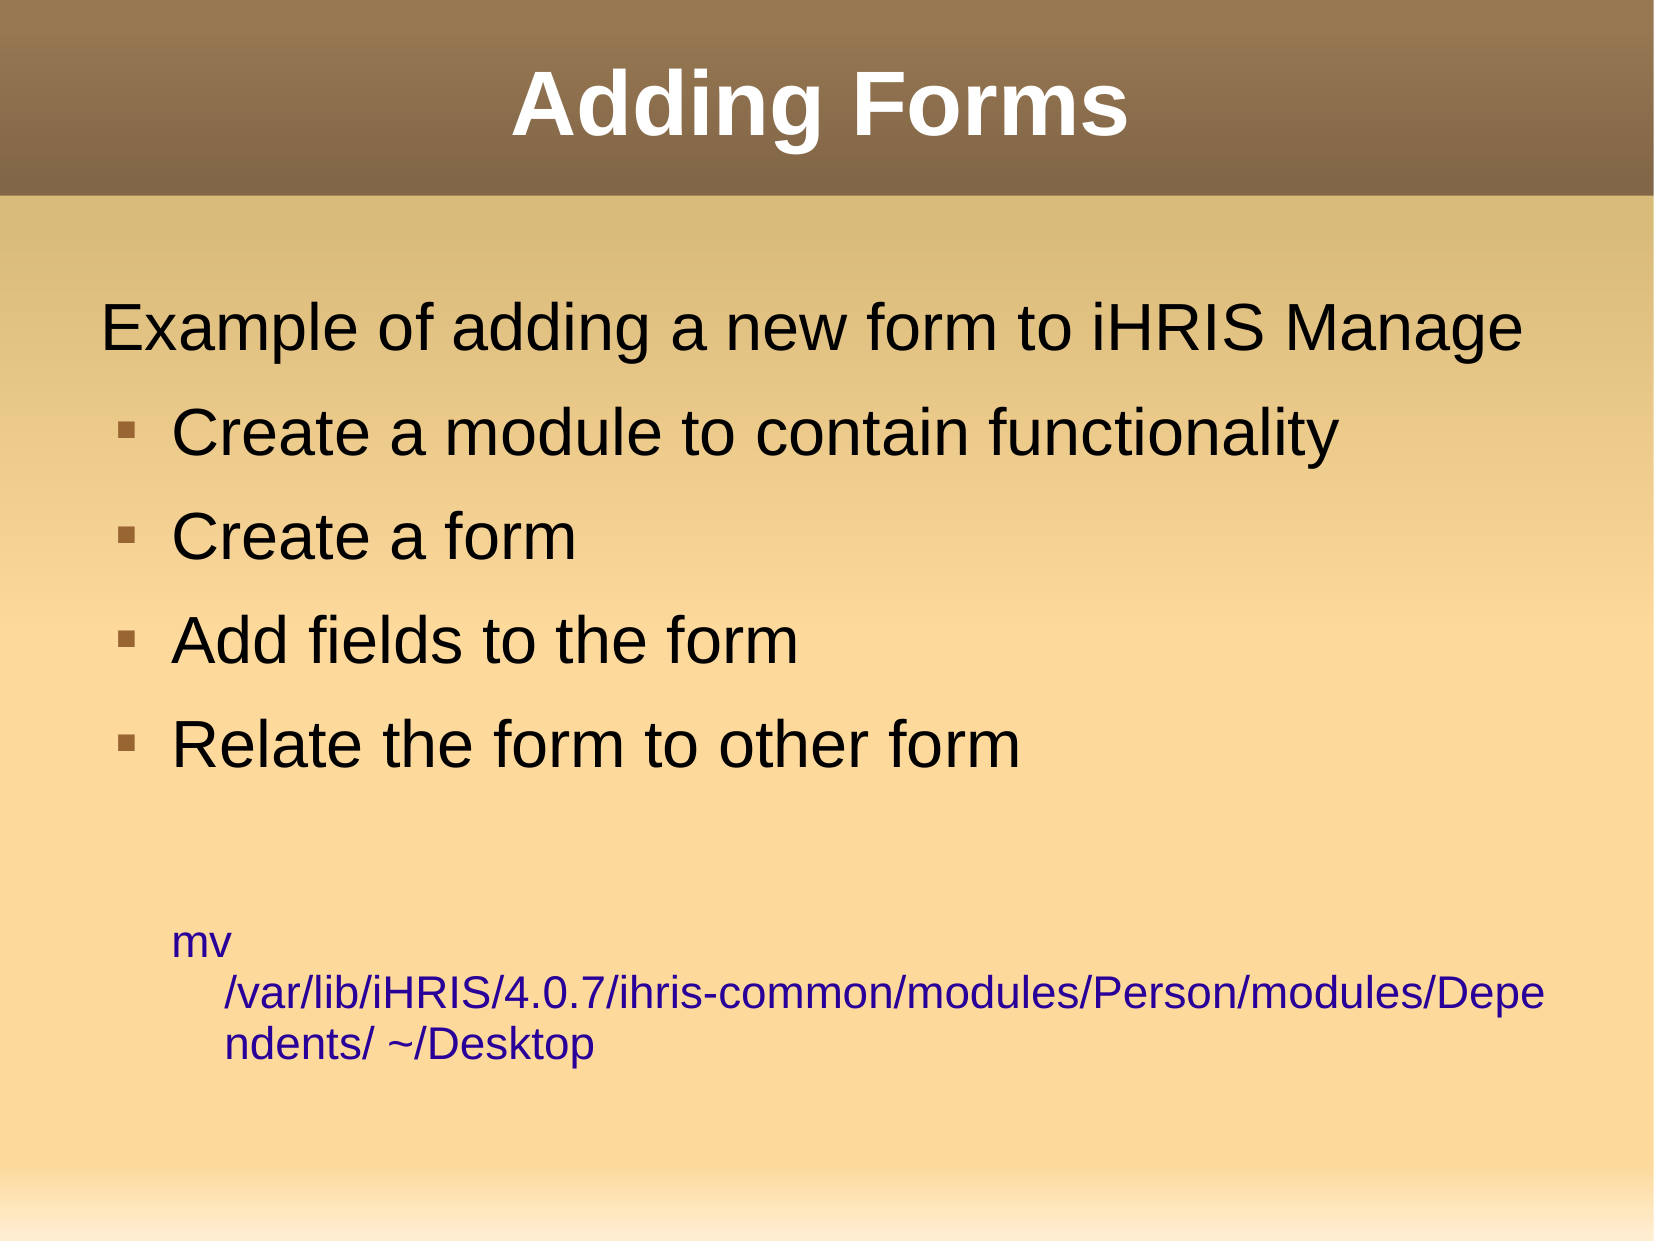

# Adding Forms
Example of adding a new form to iHRIS Manage
Create a module to contain functionality
Create a form
Add fields to the form
Relate the form to other form
mv
/var/lib/iHRIS/4.0.7/ihris-common/modules/Person/modules/Dependents/ ~/Desktop